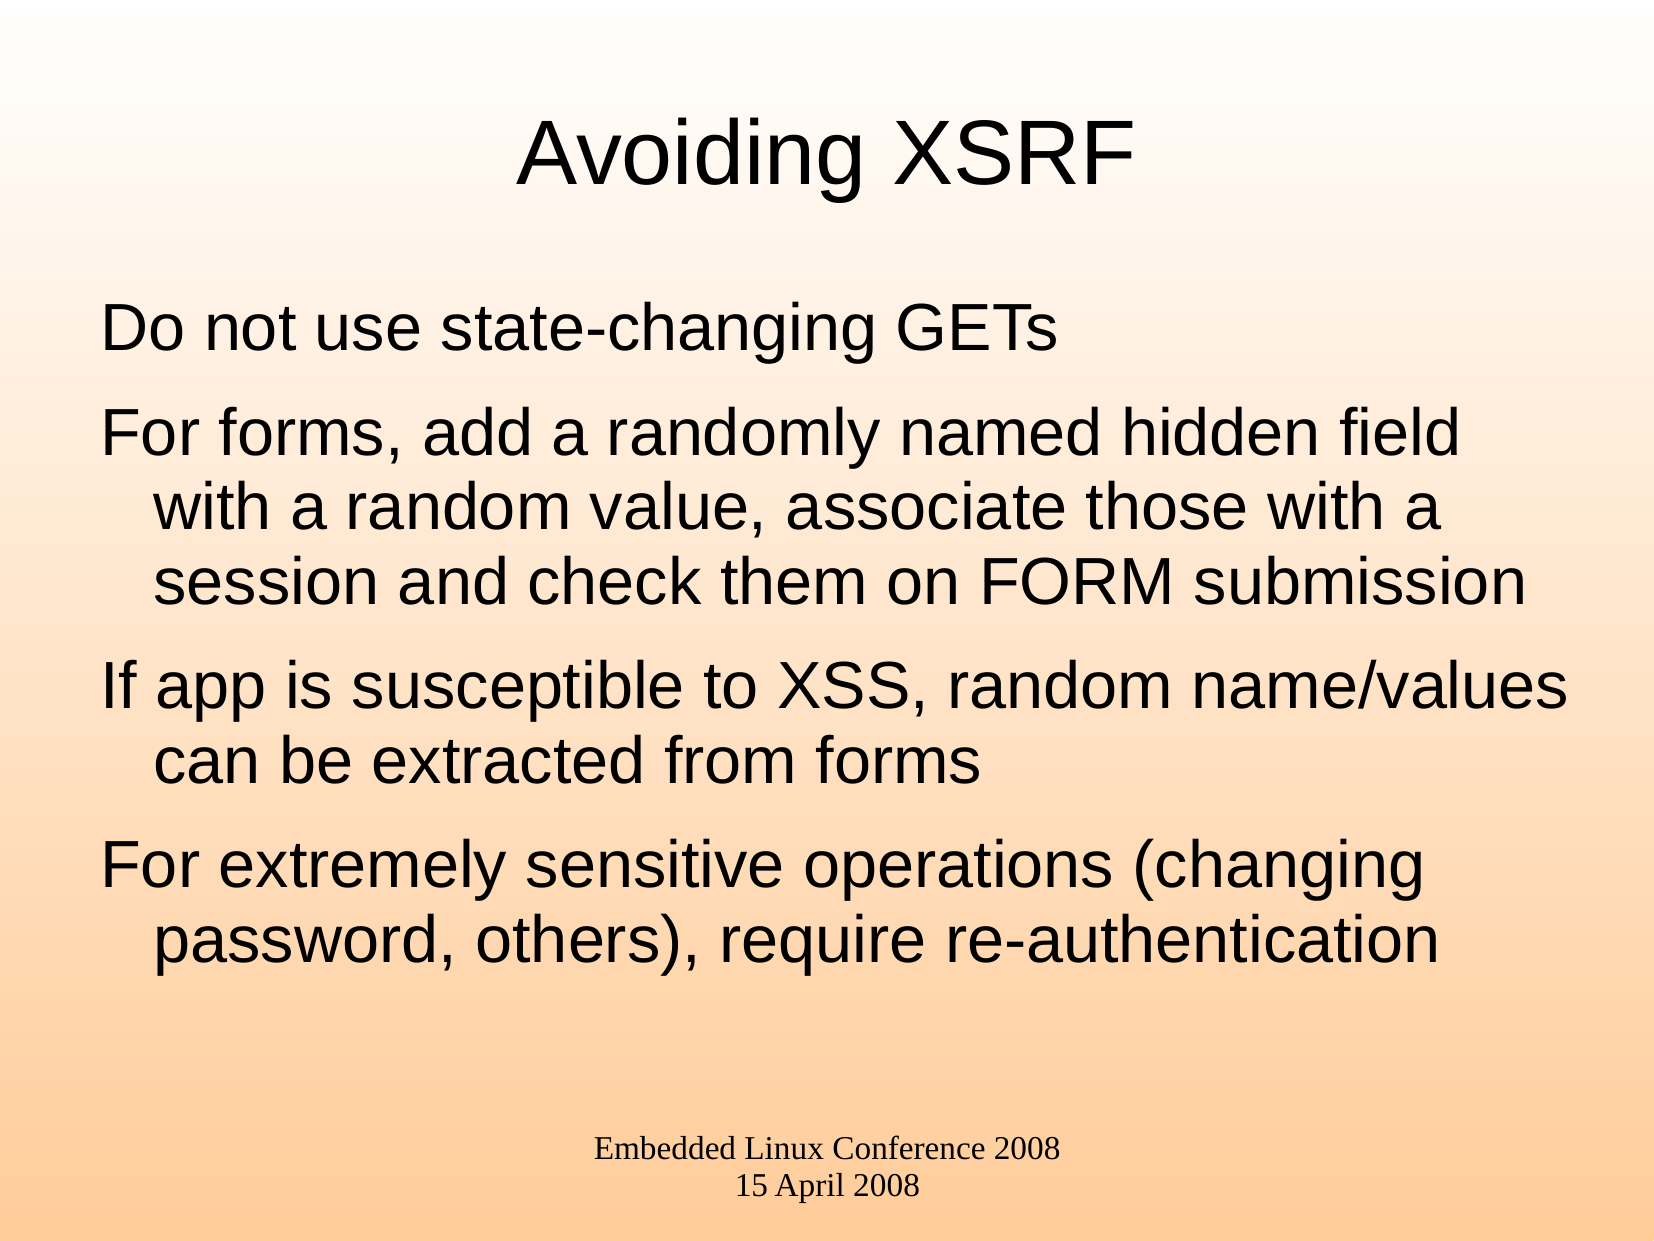

# Avoiding XSRF
Do not use state-changing GETs
For forms, add a randomly named hidden field with a random value, associate those with a session and check them on FORM submission
If app is susceptible to XSS, random name/values can be extracted from forms
For extremely sensitive operations (changing password, others), require re-authentication
Embedded Linux Conference 2008